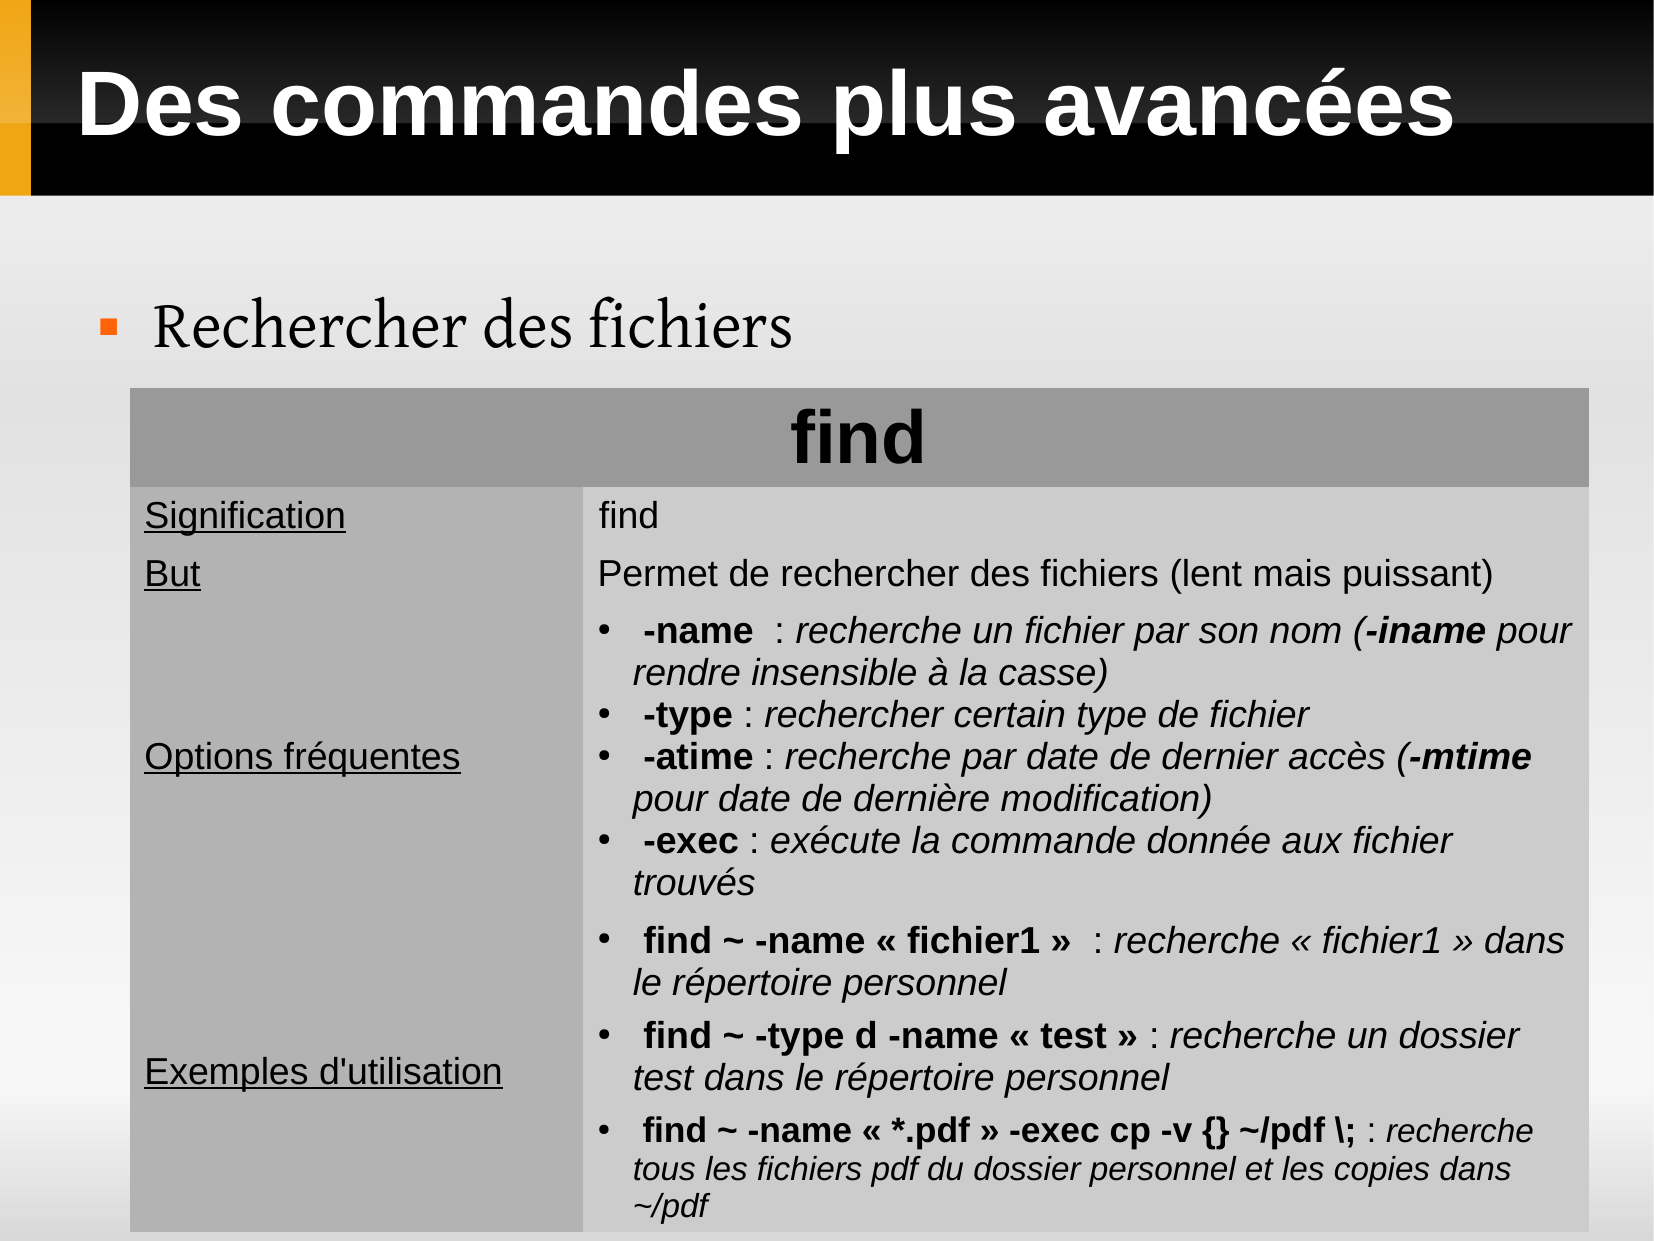

# Des commandes plus avancées
Rechercher des fichiers
| find | |
| --- | --- |
| Signification | find |
| But | Permet de rechercher des fichiers (lent mais puissant) |
| Options fréquentes | -name : recherche un fichier par son nom (-iname pour rendre insensible à la casse) -type : rechercher certain type de fichier -atime : recherche par date de dernier accès (-mtime pour date de dernière modification) -exec : exécute la commande donnée aux fichier trouvés |
| Exemples d'utilisation | find ~ -name « fichier1 »  : recherche « fichier1 » dans le répertoire personnel find ~ -type d -name « test » : recherche un dossier test dans le répertoire personnel find ~ -name « \*.pdf » -exec cp -v {} ~/pdf \; : recherche tous les fichiers pdf du dossier personnel et les copies dans ~/pdf |